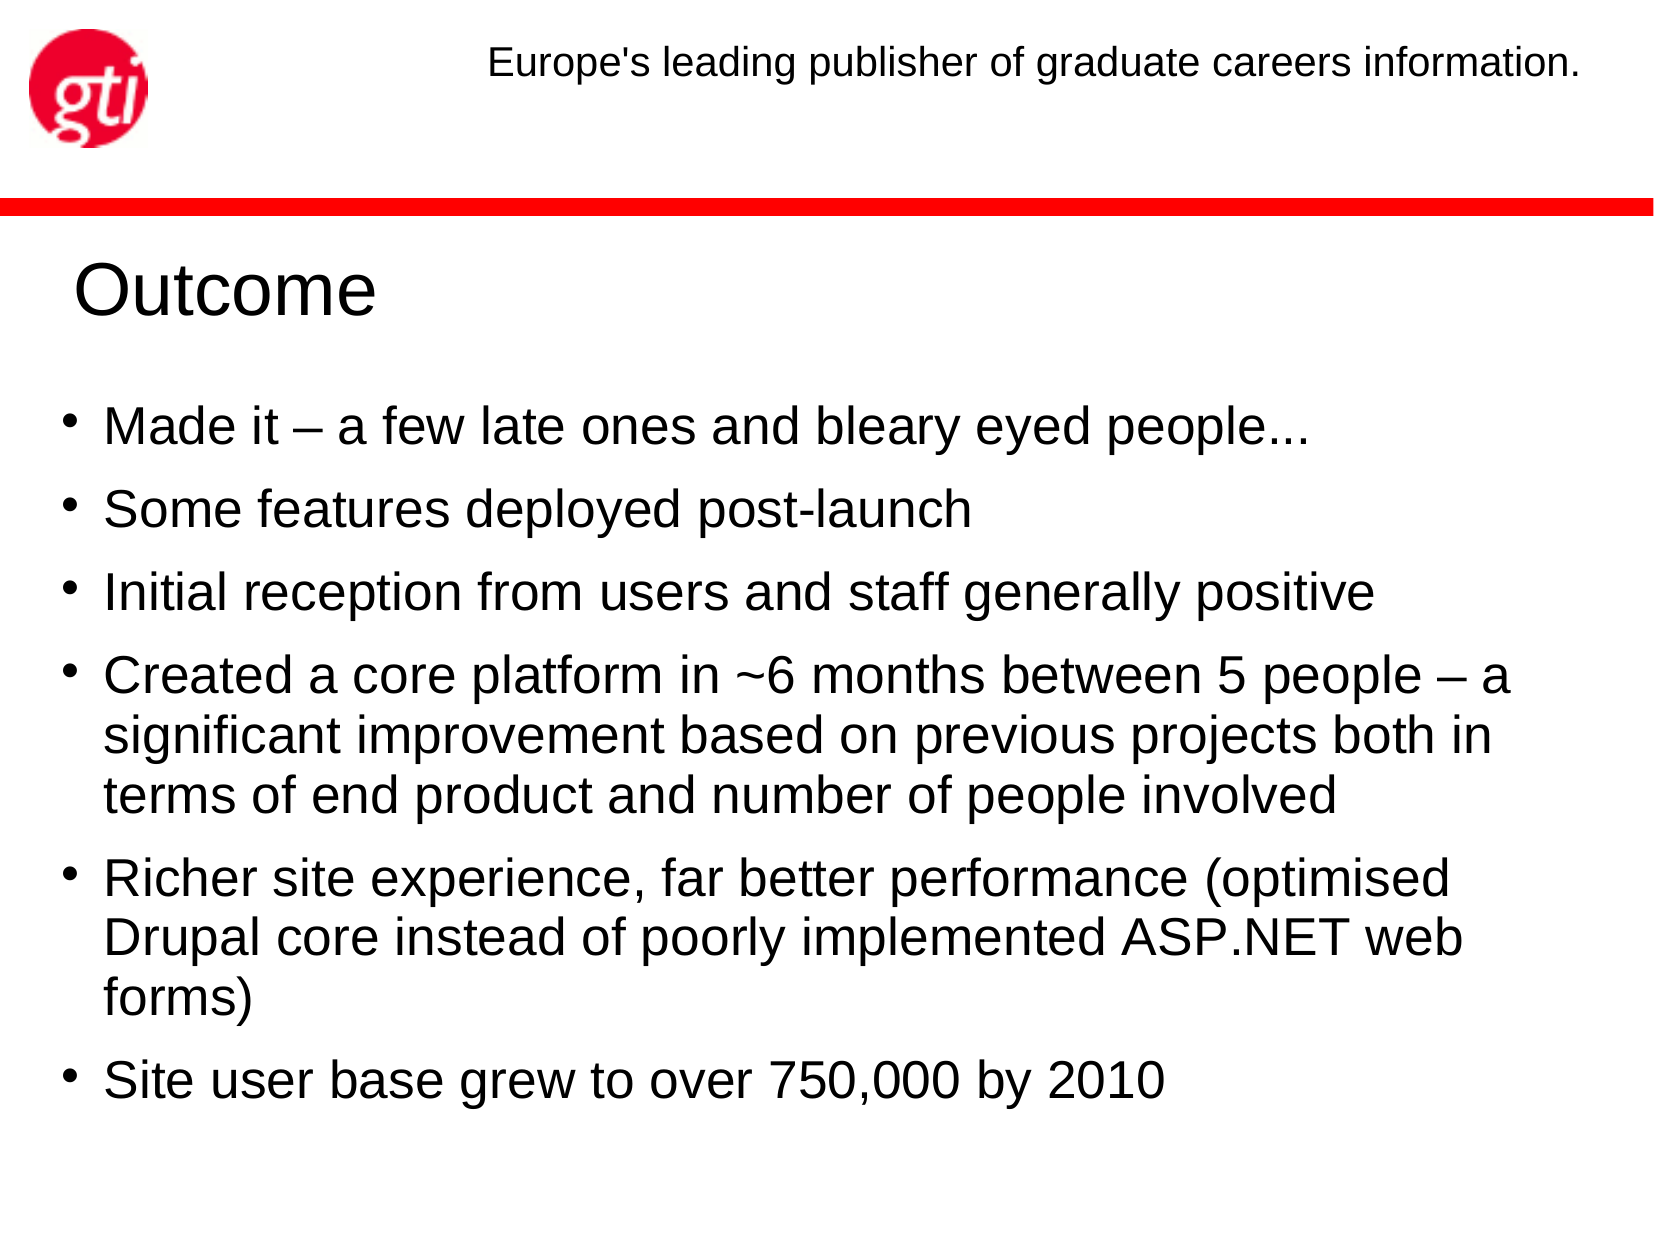

Europe's leading publisher of graduate careers information.
Outcome
# Made it – a few late ones and bleary eyed people...
Some features deployed post-launch
Initial reception from users and staff generally positive
Created a core platform in ~6 months between 5 people – a significant improvement based on previous projects both in terms of end product and number of people involved
Richer site experience, far better performance (optimised Drupal core instead of poorly implemented ASP.NET web forms)
Site user base grew to over 750,000 by 2010